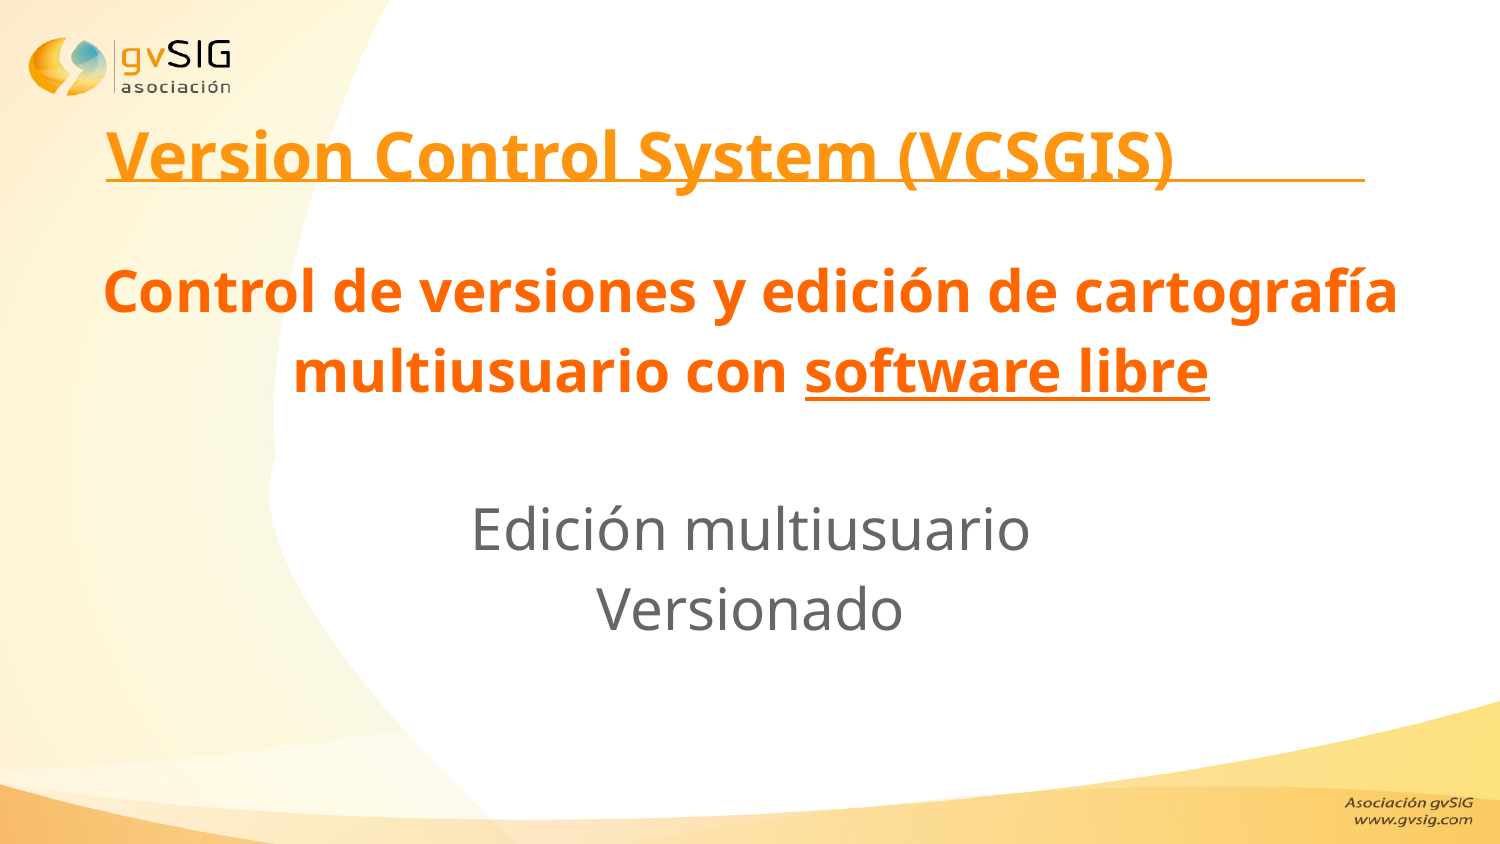

# Version Control System (VCSGIS)
Control de versiones y edición de cartografía multiusuario con software libre
Edición multiusuario
Versionado